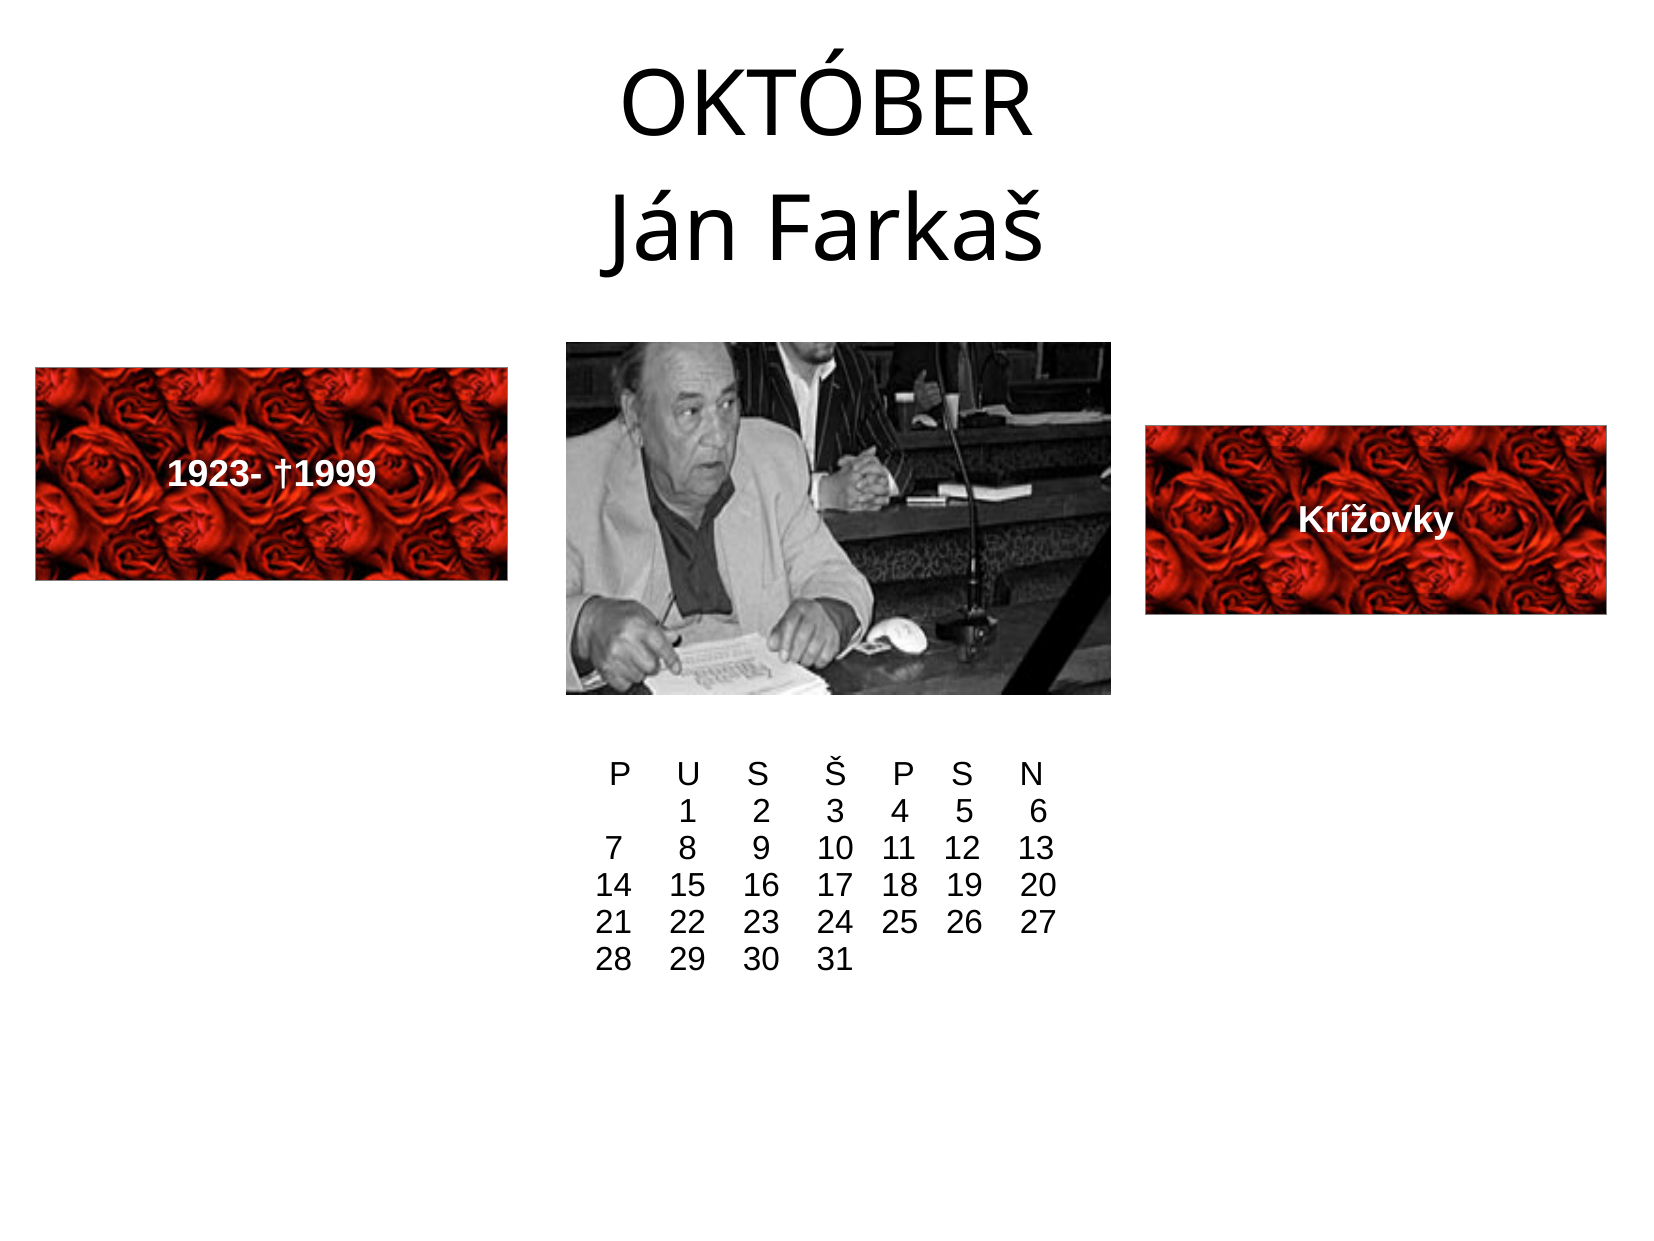

# OKTÓBER Ján Farkaš
1923- †1999
Krížovky
P U S Š P S N
 1 2 3 4 5 6
 7 8 9 10 11 12 13
 14 15 16 17 18 19 20
 21 22 23 24 25 26 27
 28 29 30 31